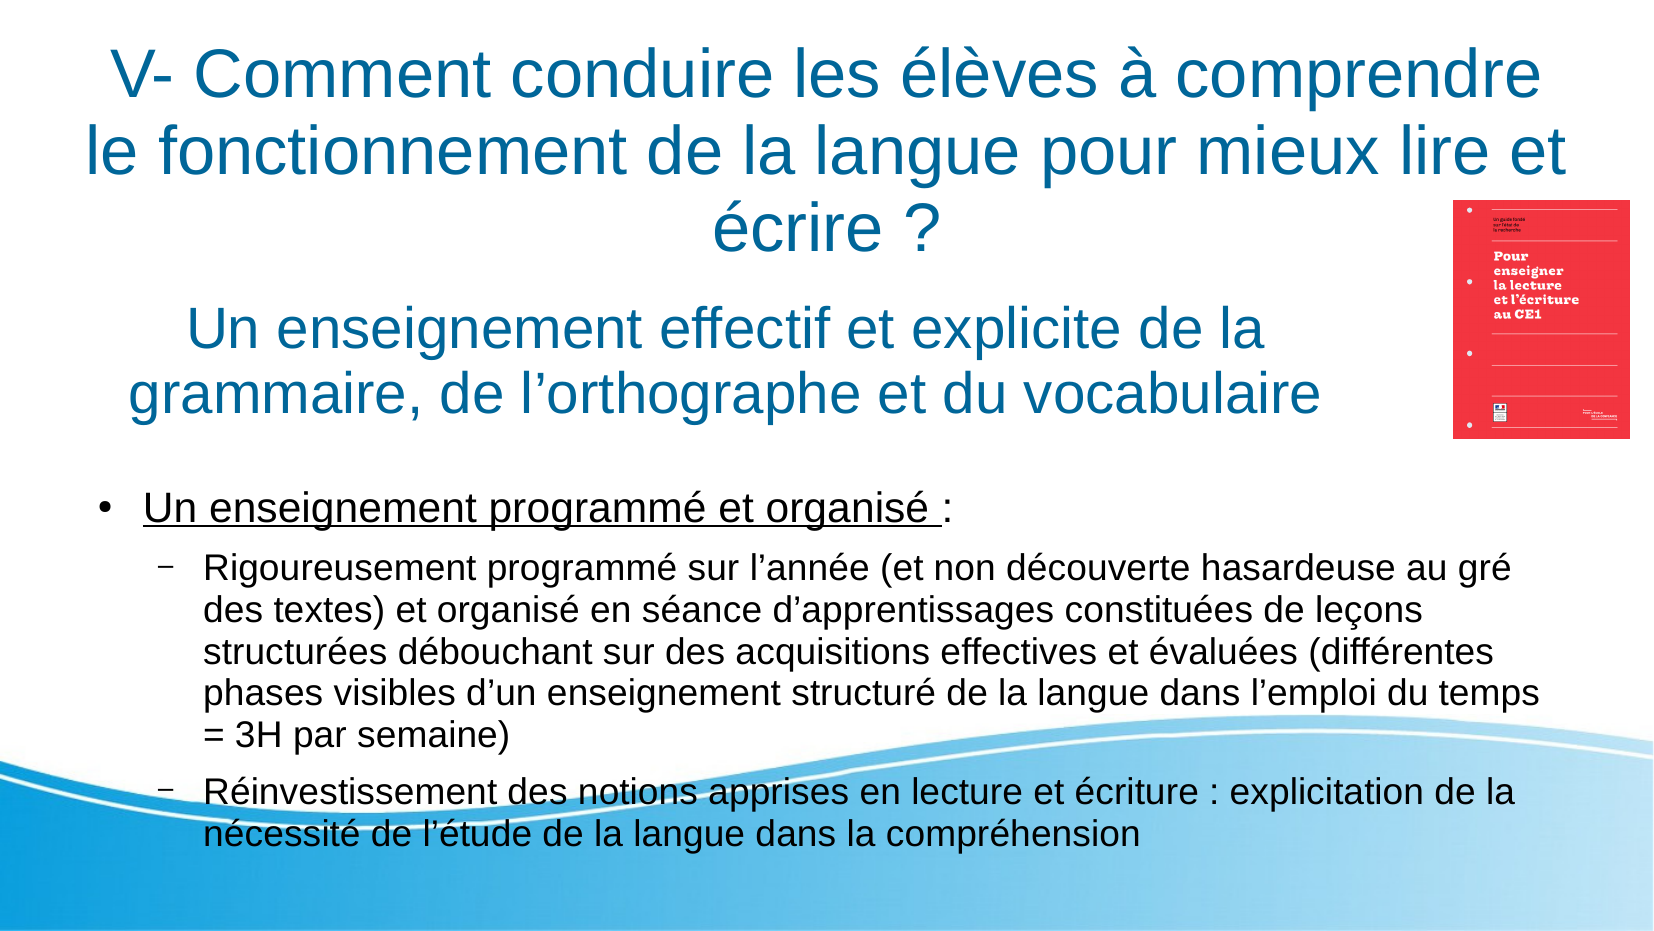

# V- Comment conduire les élèves à comprendre le fonctionnement de la langue pour mieux lire et écrire ?
Un enseignement effectif et explicite de la grammaire, de l’orthographe et du vocabulaire
Un enseignement programmé et organisé :
Rigoureusement programmé sur l’année (et non découverte hasardeuse au gré des textes) et organisé en séance d’apprentissages constituées de leçons structurées débouchant sur des acquisitions effectives et évaluées (différentes phases visibles d’un enseignement structuré de la langue dans l’emploi du temps = 3H par semaine)
Réinvestissement des notions apprises en lecture et écriture : explicitation de la nécessité de l’étude de la langue dans la compréhension